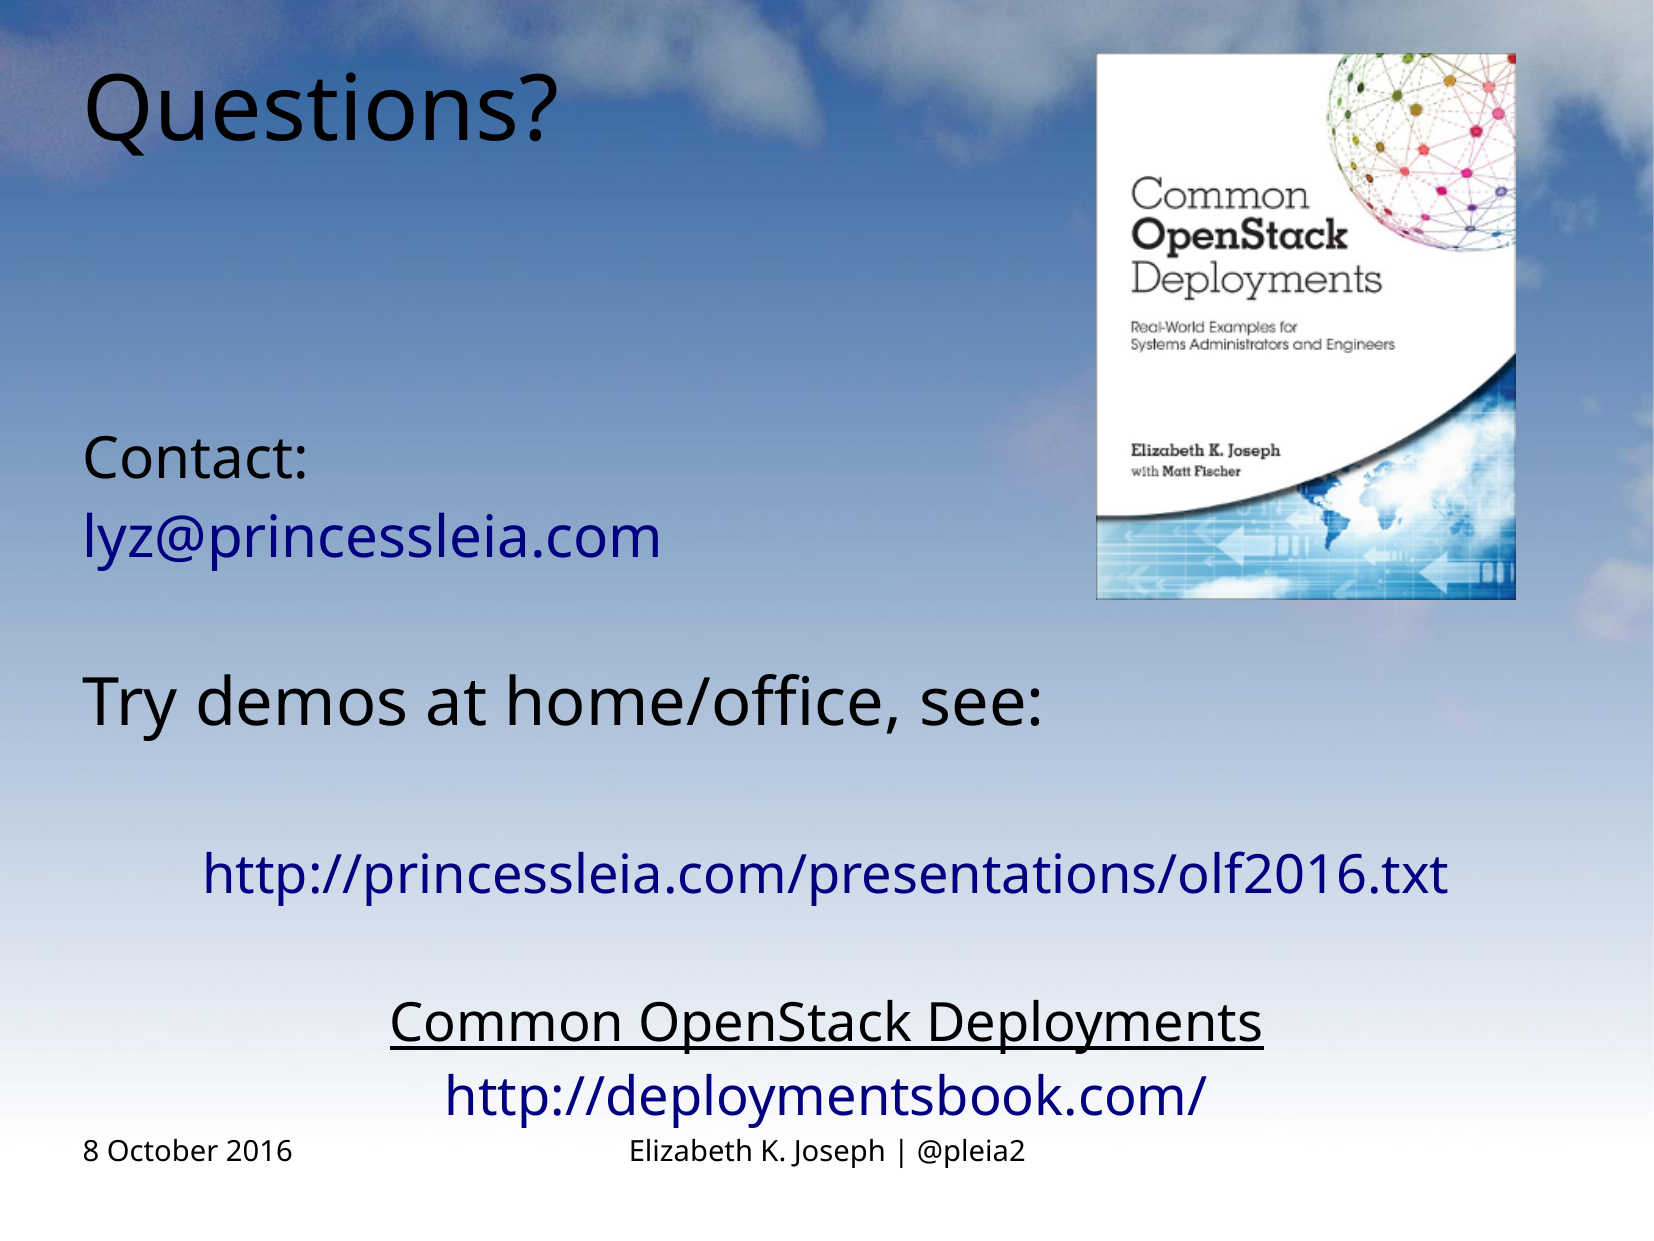

# Questions?
Contact:
lyz@princessleia.com
Try demos at home/office, see:
http://princessleia.com/presentations/olf2016.txt
Common OpenStack Deployments
http://deploymentsbook.com/
8 October 2016
Elizabeth K. Joseph | @pleia2